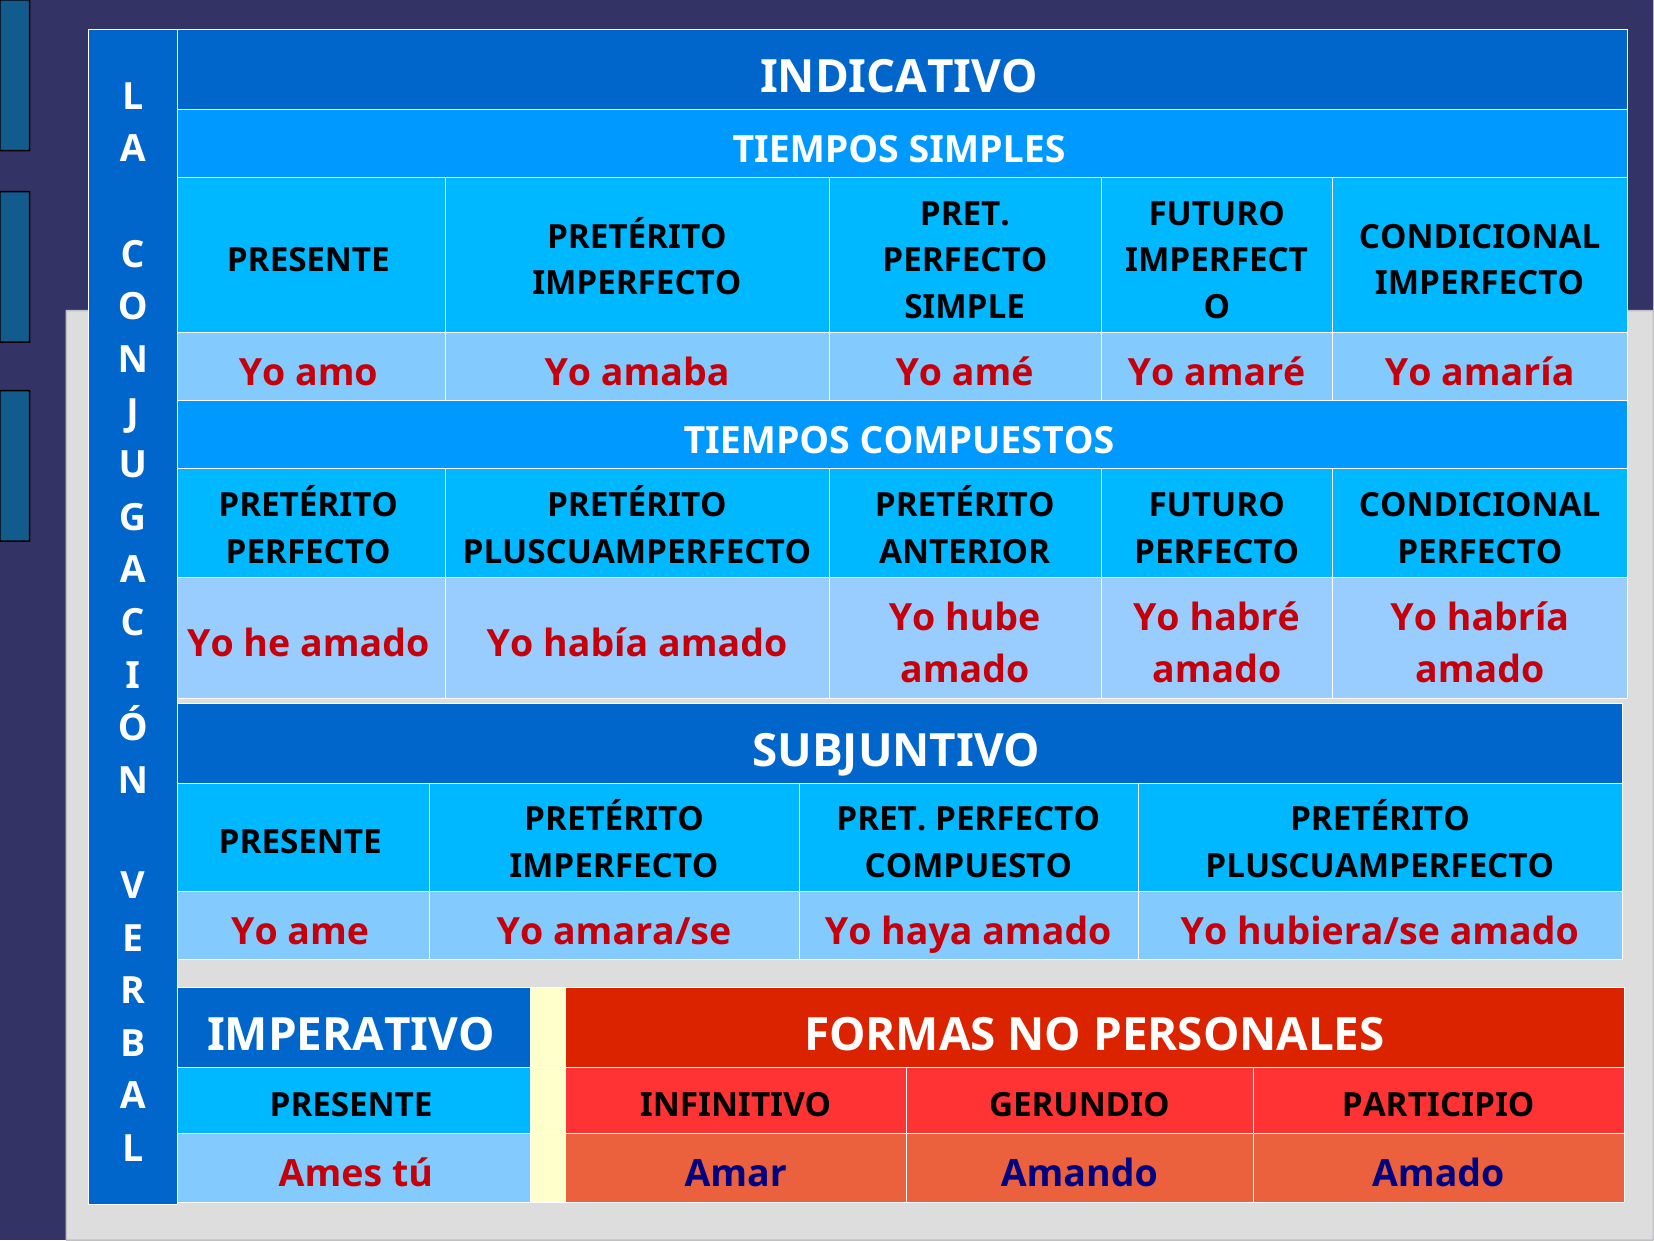

| L A C O N J U G A C I Ó N V E R B A L |
| --- |
| INDICATIVO | | | | |
| --- | --- | --- | --- | --- |
| TIEMPOS SIMPLES | | | | |
| PRESENTE | PRETÉRITO IMPERFECTO | PRET. PERFECTO SIMPLE | FUTURO IMPERFECTO | CONDICIONAL IMPERFECTO |
| Yo amo | Yo amaba | Yo amé | Yo amaré | Yo amaría |
| TIEMPOS COMPUESTOS | | | | |
| PRETÉRITO PERFECTO | PRETÉRITO PLUSCUAMPERFECTO | PRETÉRITO ANTERIOR | FUTURO PERFECTO | CONDICIONAL PERFECTO |
| Yo he amado | Yo había amado | Yo hube amado | Yo habré amado | Yo habría amado |
| SUBJUNTIVO | | | |
| --- | --- | --- | --- |
| PRESENTE | PRETÉRITO IMPERFECTO | PRET. PERFECTO COMPUESTO | PRETÉRITO PLUSCUAMPERFECTO |
| Yo ame | Yo amara/se | Yo haya amado | Yo hubiera/se amado |
| IMPERATIVO | | FORMAS NO PERSONALES | | |
| --- | --- | --- | --- | --- |
| PRESENTE | | INFINITIVO | GERUNDIO | PARTICIPIO |
| Ames tú | | Amar | Amando | Amado |